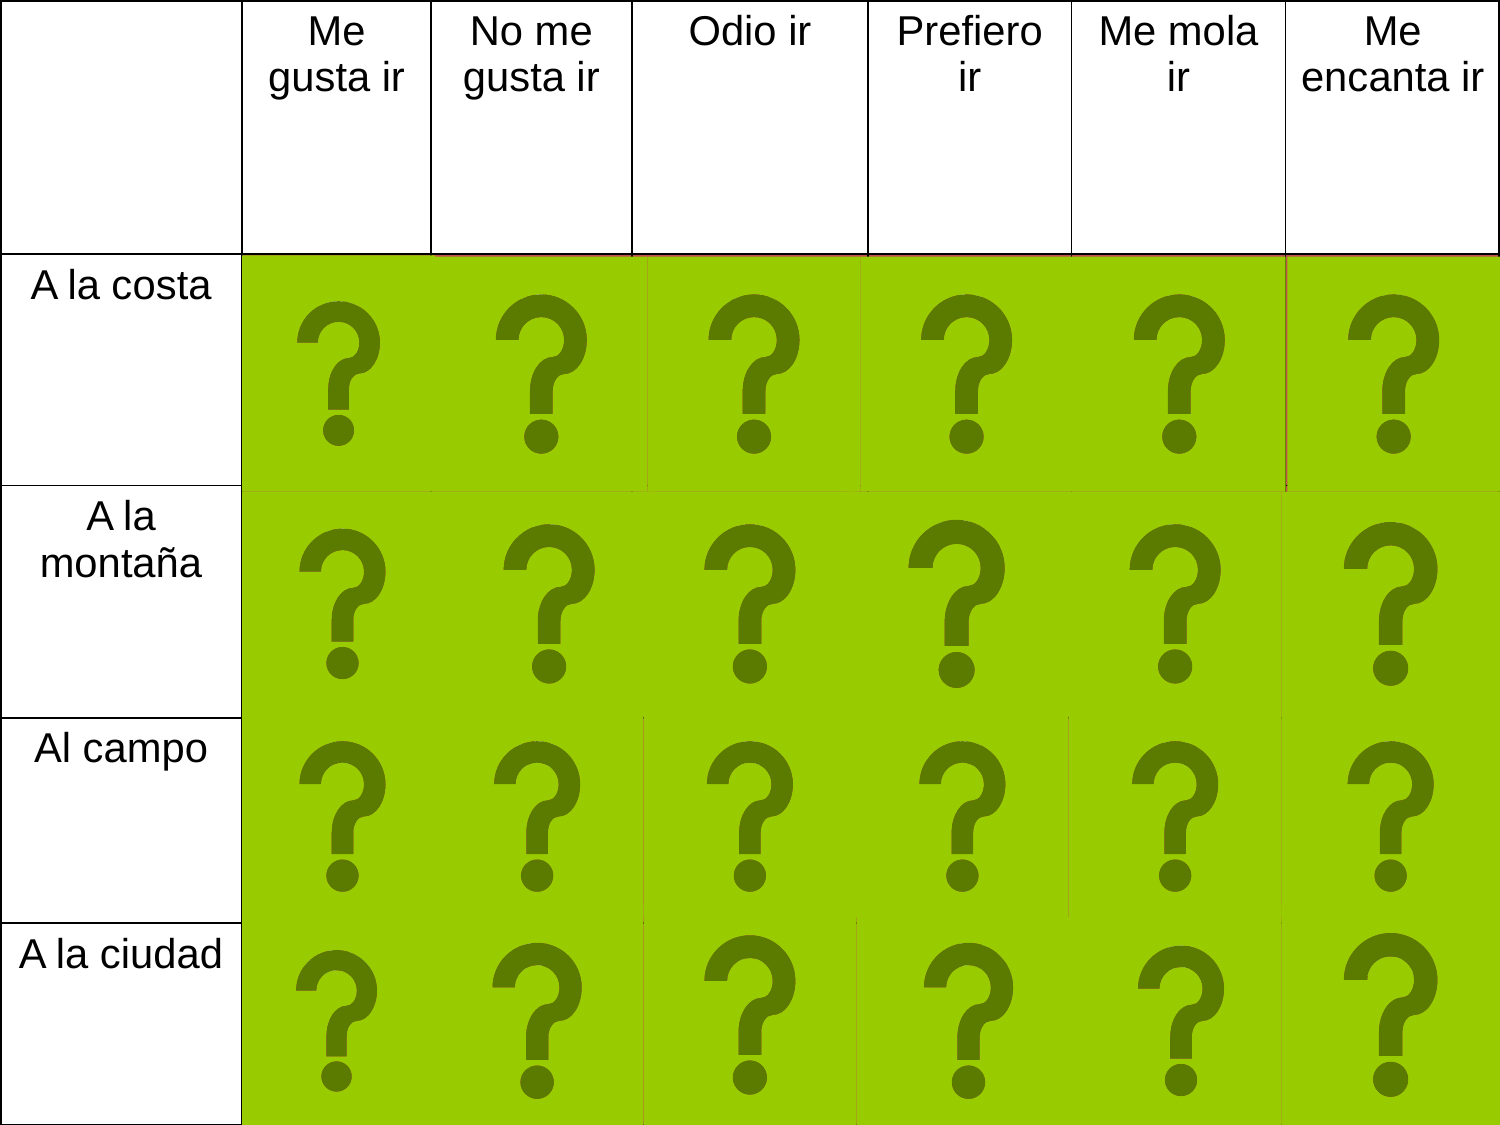

| | Me gusta ir | No me gusta ir | Odio ir | Prefiero ir | Me mola ir | Me encanta ir |
| --- | --- | --- | --- | --- | --- | --- |
| A la costa | -15 | 0 | 15 | 0 | -5 | 0 |
| A la montaña | 0 | 10 | 0 | -25 | 0 | 15 |
| Al campo | 5 | 10 | 0 | 0 | 15 | 0 |
| A la ciudad | -15 | 0 | 0 | -15 | 0 | 25 |